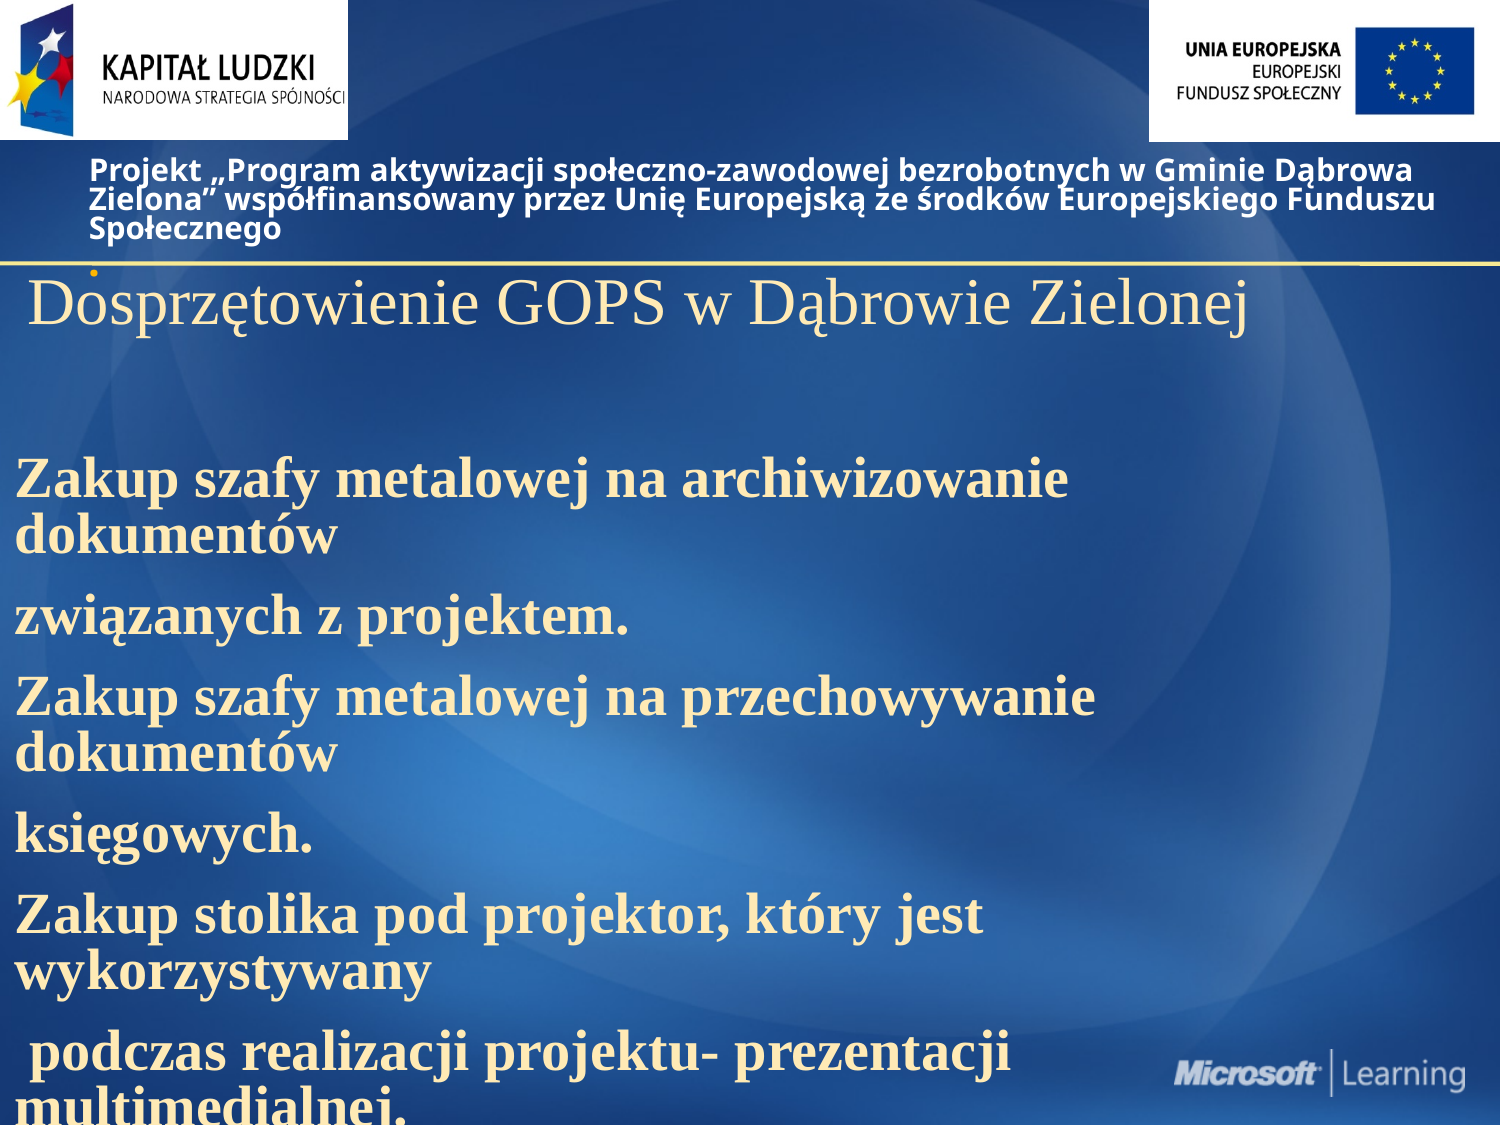

Projekt „Program aktywizacji społeczno-zawodowej bezrobotnych w Gminie Dąbrowa Zielona” współfinansowany przez Unię Europejską ze środków Europejskiego Funduszu Społecznego
.
Dosprzętowienie GOPS w Dąbrowie Zielonej
Zakup szafy metalowej na archiwizowanie dokumentów
związanych z projektem.
Zakup szafy metalowej na przechowywanie dokumentów
księgowych.
Zakup stolika pod projektor, który jest wykorzystywany
 podczas realizacji projektu- prezentacji multimedialnej.